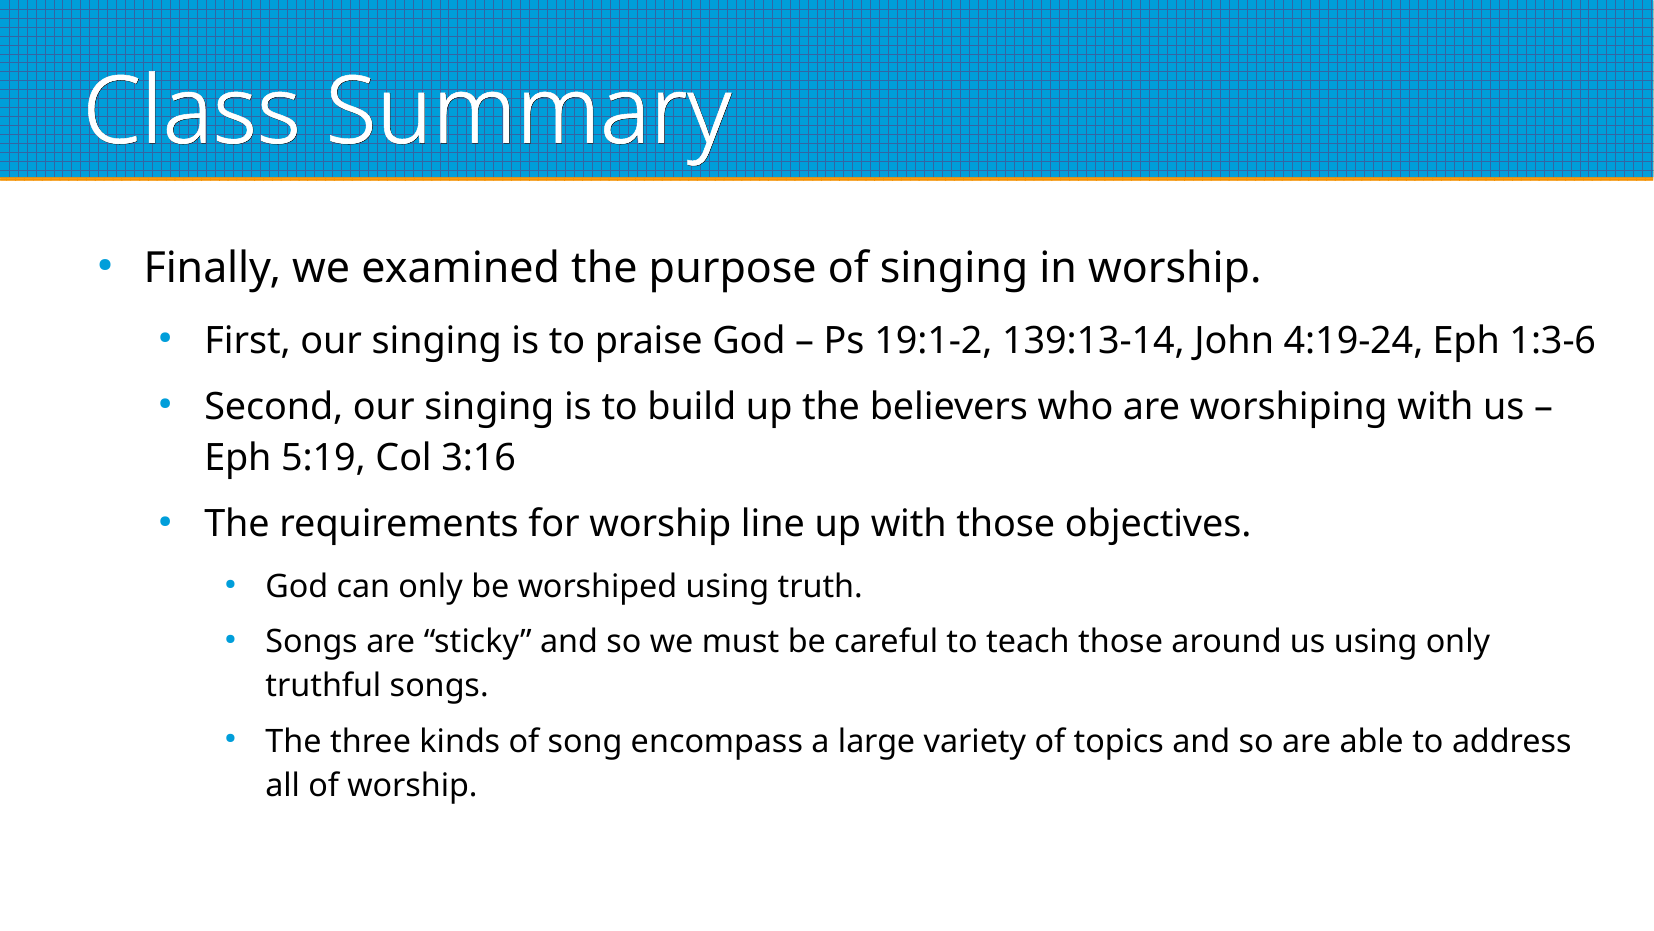

# Class Summary
Finally, we examined the purpose of singing in worship.
First, our singing is to praise God – Ps 19:1-2, 139:13-14, John 4:19-24, Eph 1:3-6
Second, our singing is to build up the believers who are worshiping with us – Eph 5:19, Col 3:16
The requirements for worship line up with those objectives.
God can only be worshiped using truth.
Songs are “sticky” and so we must be careful to teach those around us using only truthful songs.
The three kinds of song encompass a large variety of topics and so are able to address all of worship.